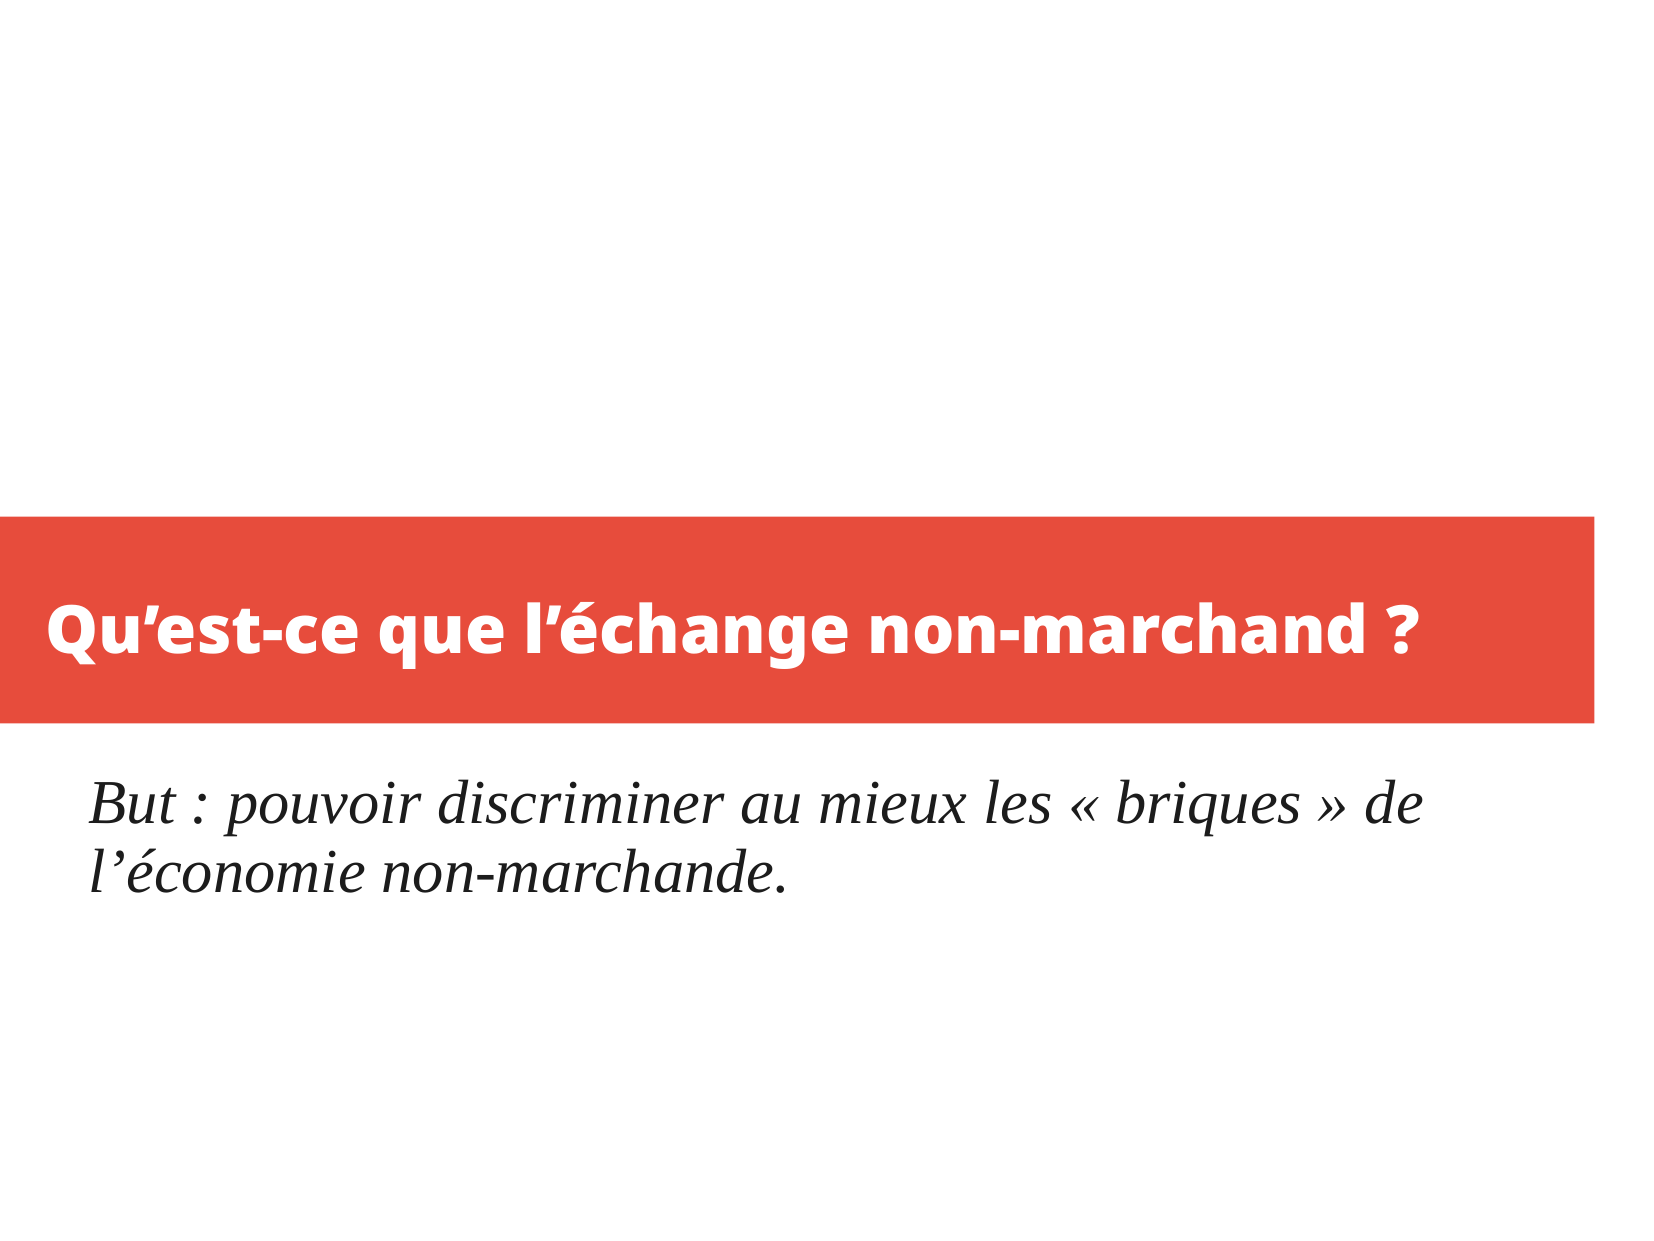

# Qu’est-ce que l’échange non-marchand ?
But : pouvoir discriminer au mieux les « briques » de l’économie non-marchande.